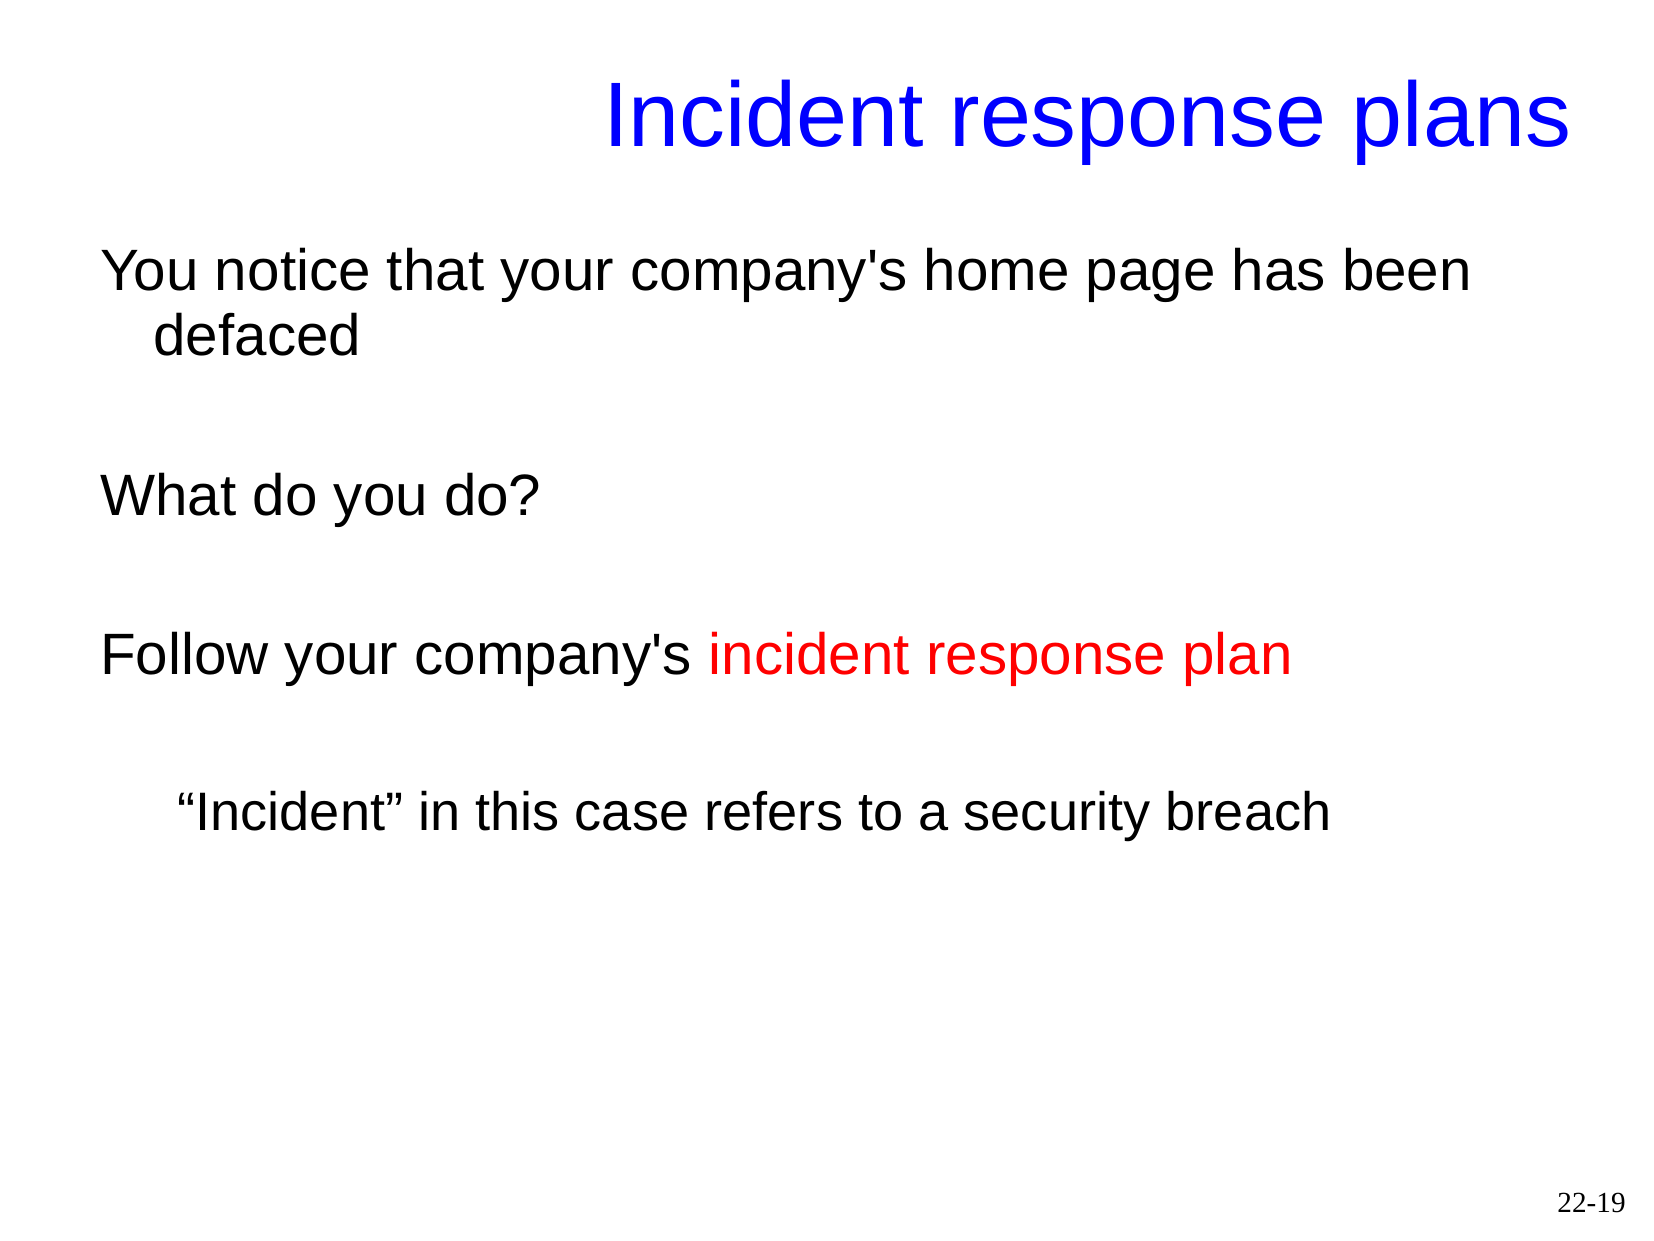

# Incident response plans
You notice that your company's home page has been defaced
What do you do?
Follow your company's incident response plan
“Incident” in this case refers to a security breach